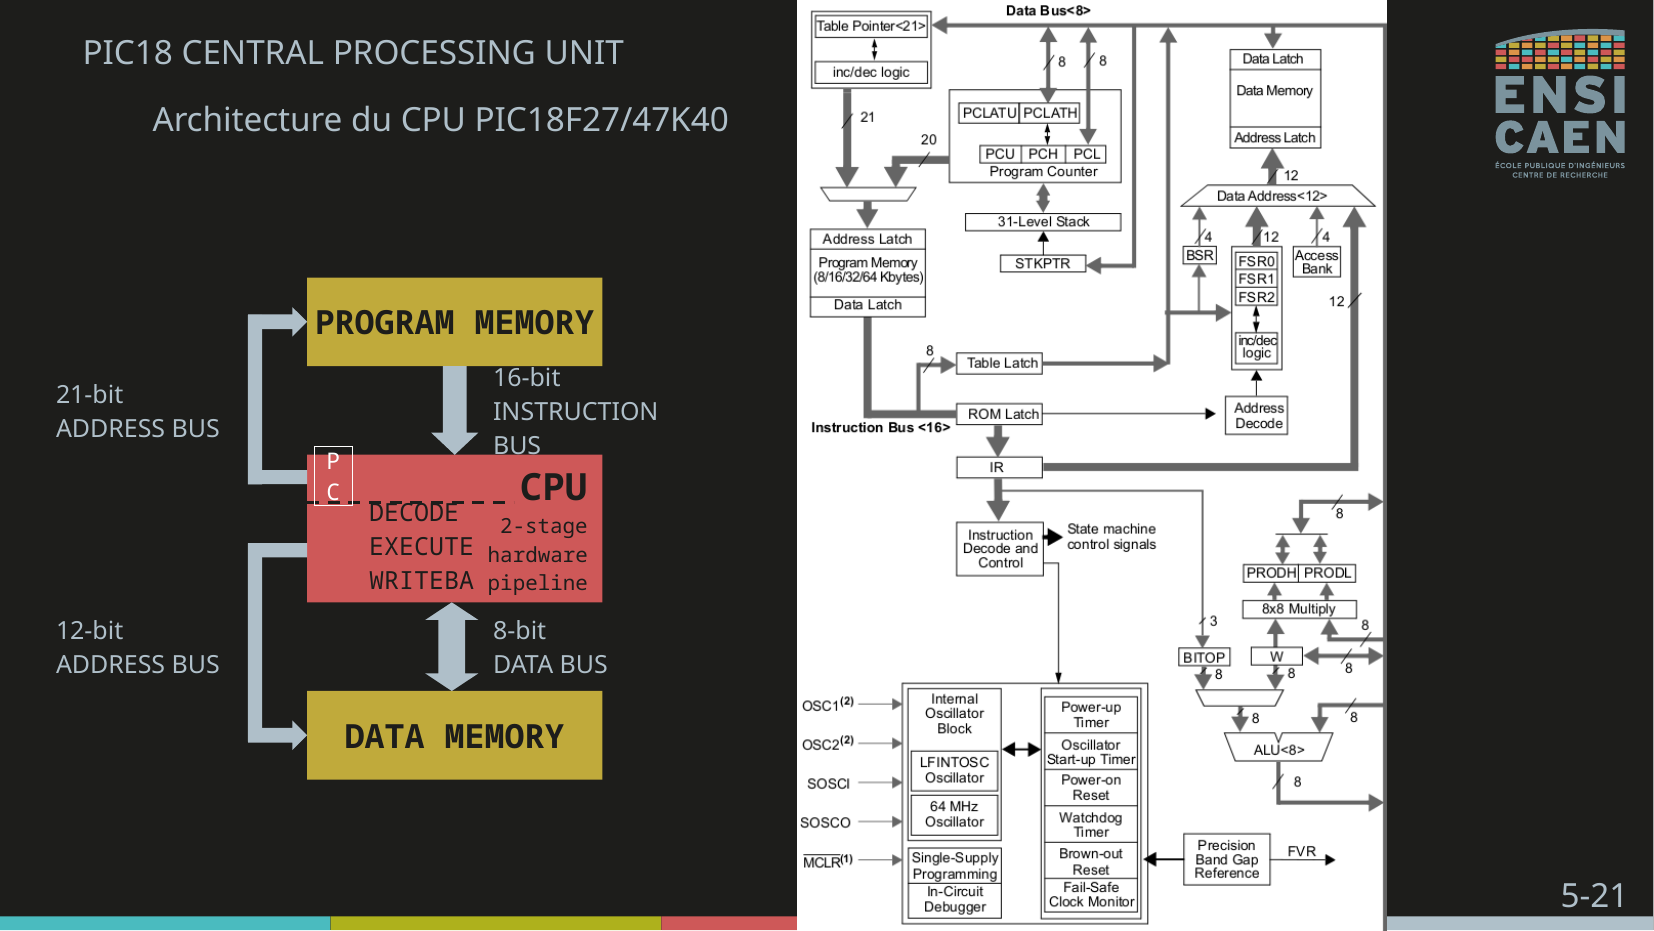

# PIC18 CENTRAL PROCESSING UNIT Architecture du CPU PIC18F27/47K40
PROGRAM MEMORY
FETCH
DECODE
EXECUTE
WRITEBACK
CPU
2-stage
hardware
pipeline
DATA MEMORY
16-bit
INSTRUCTION BUS
21-bit
ADDRESS BUS
12-bit
ADDRESS BUS
8-bit
DATA BUS
PC